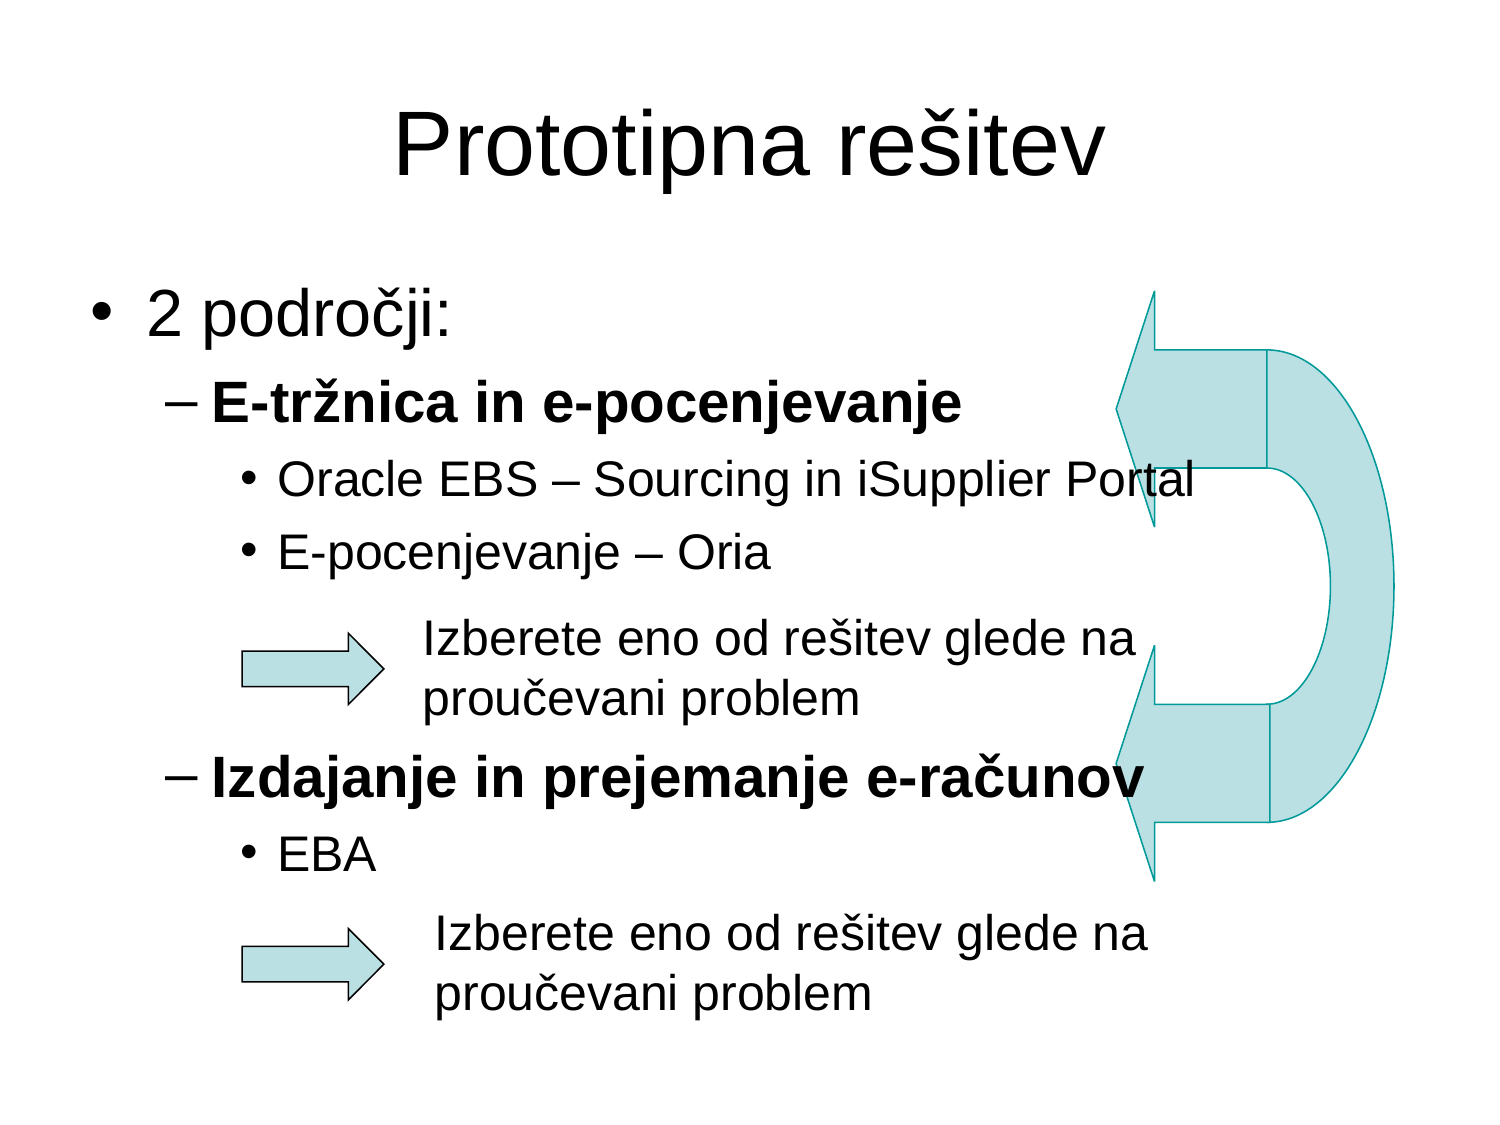

# Prototipna rešitev
2 področji:
E-tržnica in e-pocenjevanje
Oracle EBS – Sourcing in iSupplier Portal
E-pocenjevanje – Oria
Izdajanje in prejemanje e-računov
EBA
Izberete eno od rešitev glede na
proučevani problem
Izberete eno od rešitev glede na
proučevani problem